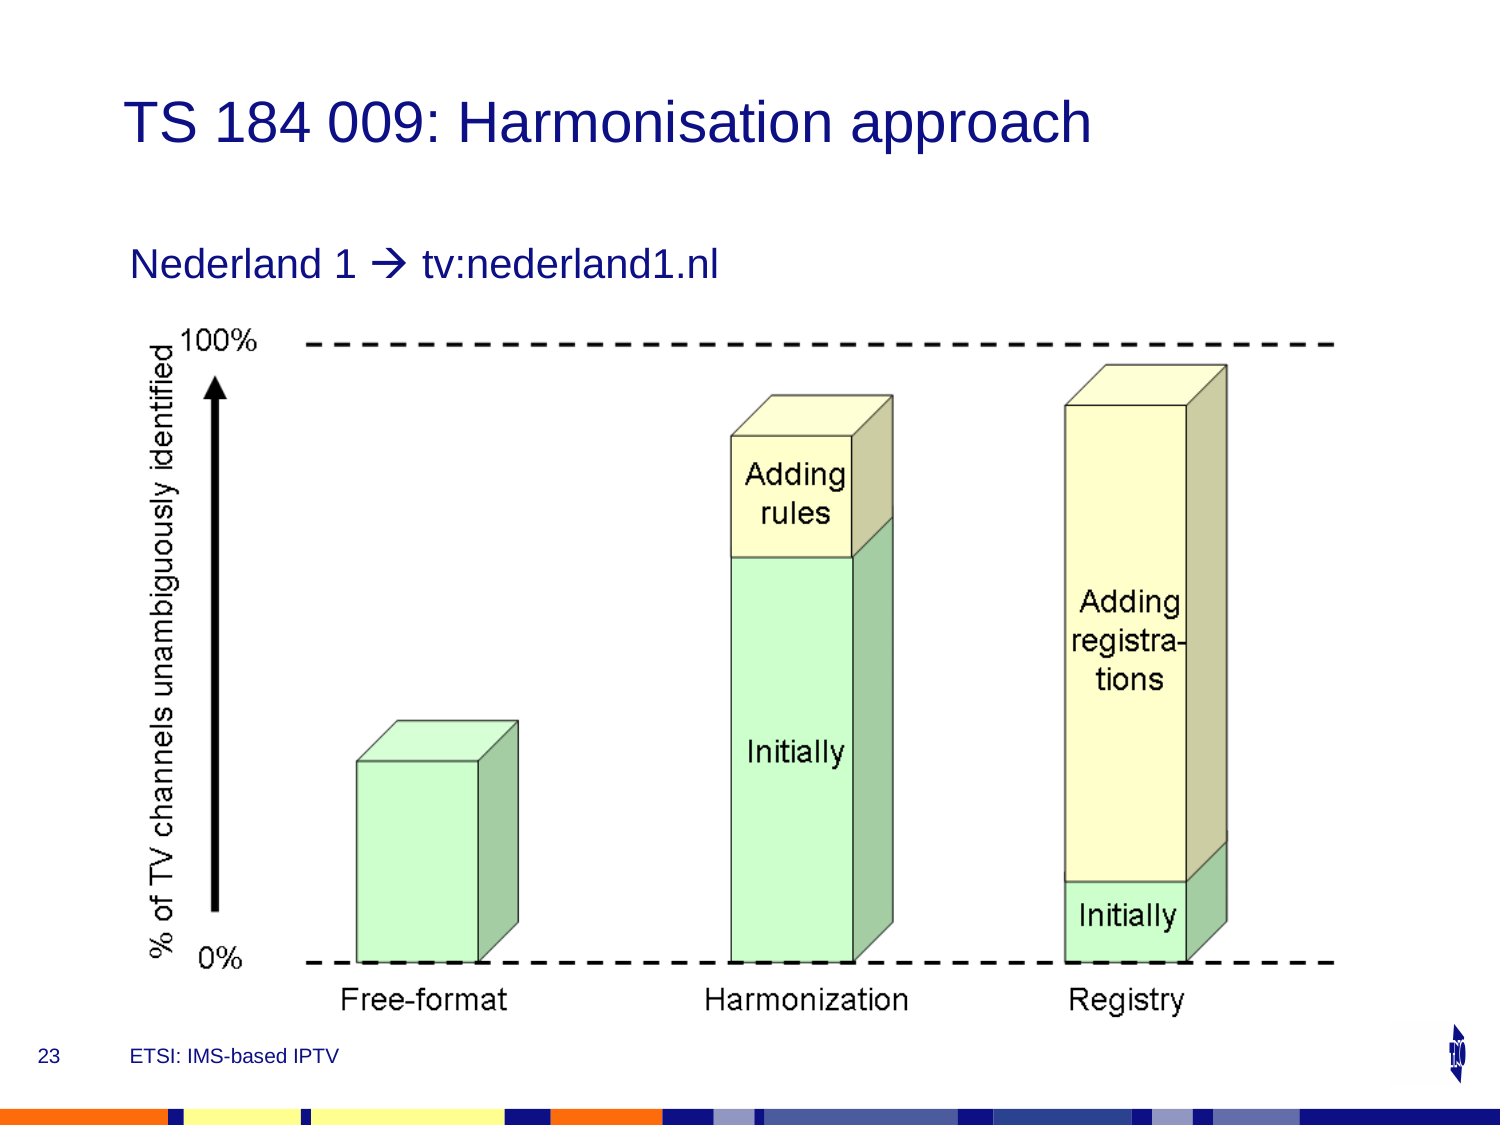

# TS 184 009: Harmonisation approach
Nederland 1  tv:nederland1.nl
23
ETSI: IMS-based IPTV